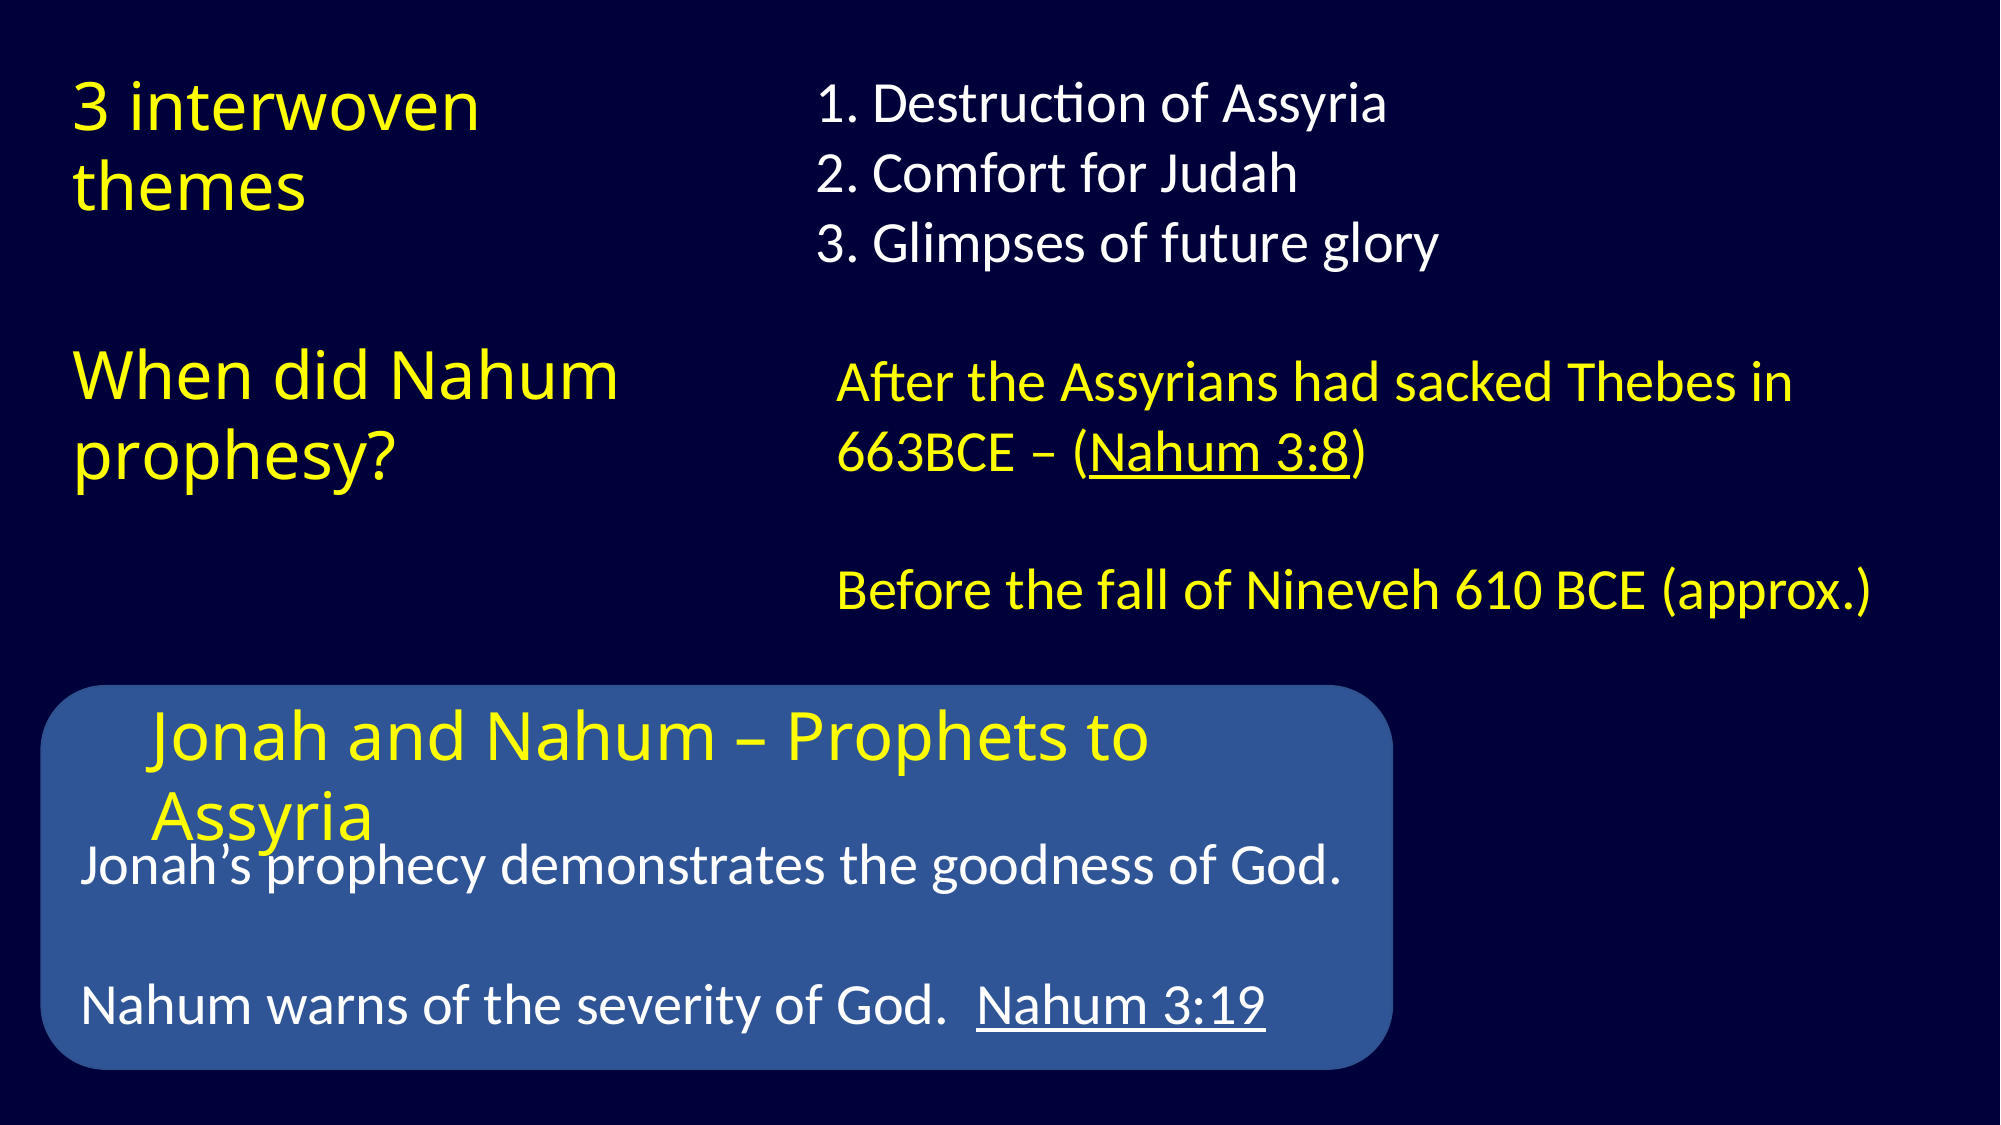

3 interwoven themes
Destruction of Assyria
Comfort for Judah
Glimpses of future glory
When did Nahum prophesy?
After the Assyrians had sacked Thebes in 663BCE – (Nahum 3:8)
Before the fall of Nineveh 610 BCE (approx.)
Jonah and Nahum – Prophets to Assyria
Jonah’s prophecy demonstrates the goodness of God.
Nahum warns of the severity of God. Nahum 3:19